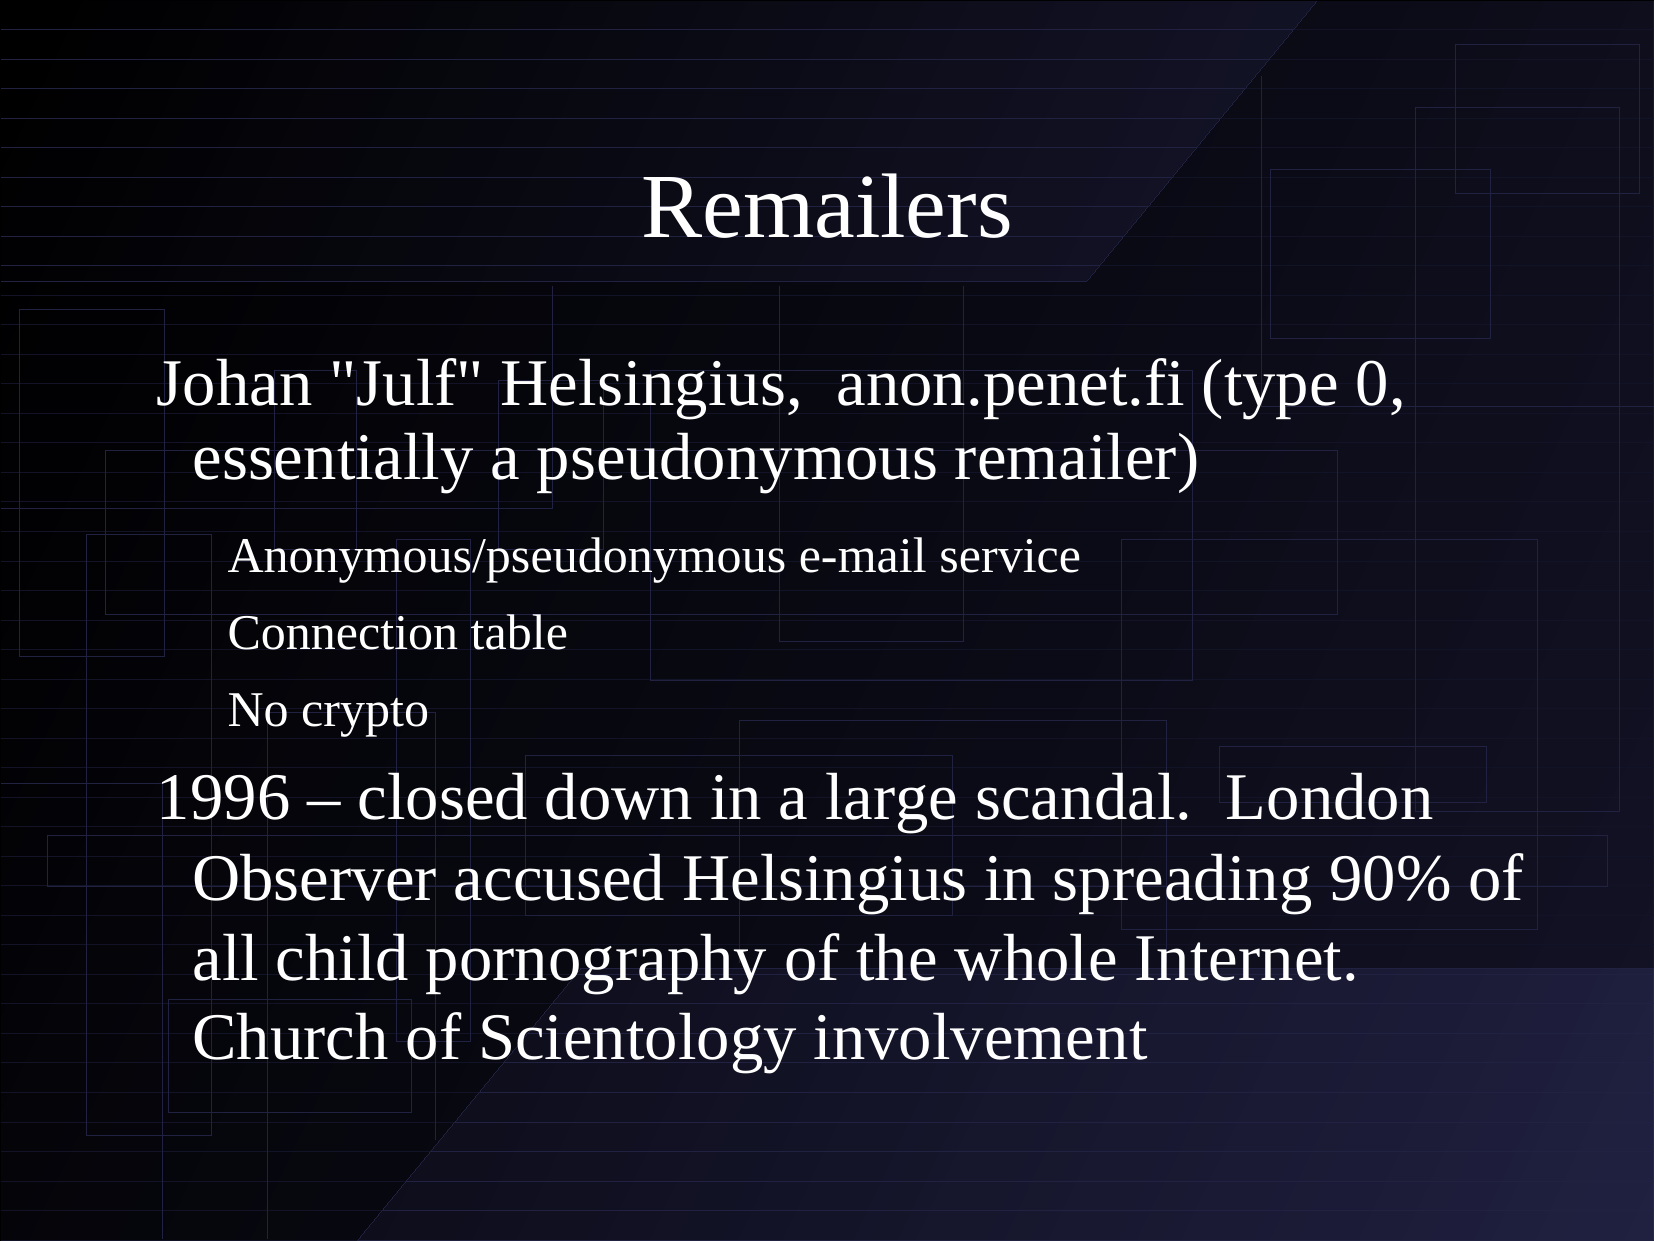

# Remailers
Johan "Julf" Helsingius, anon.penet.fi (type 0, essentially a pseudonymous remailer)
Anonymous/pseudonymous e-mail service
Connection table
No crypto
1996 – closed down in a large scandal. London Observer accused Helsingius in spreading 90% of all child pornography of the whole Internet. Church of Scientology involvement